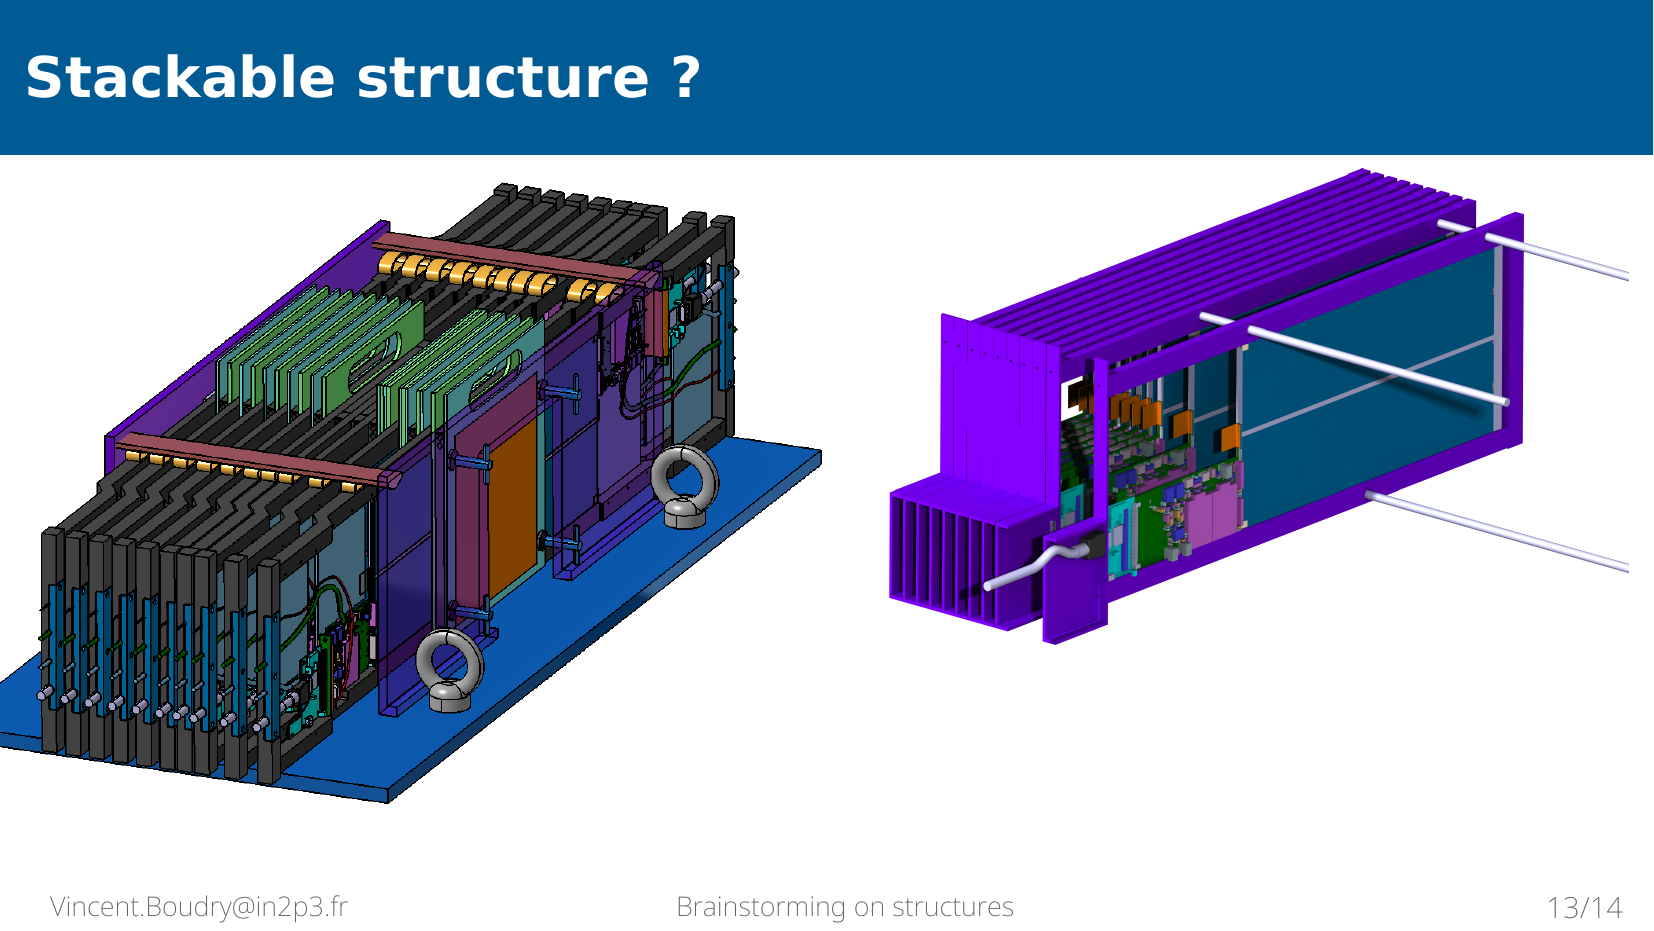

# Stackable structure ?
Vincent.Boudry@in2p3.fr
Brainstorming on structures
13